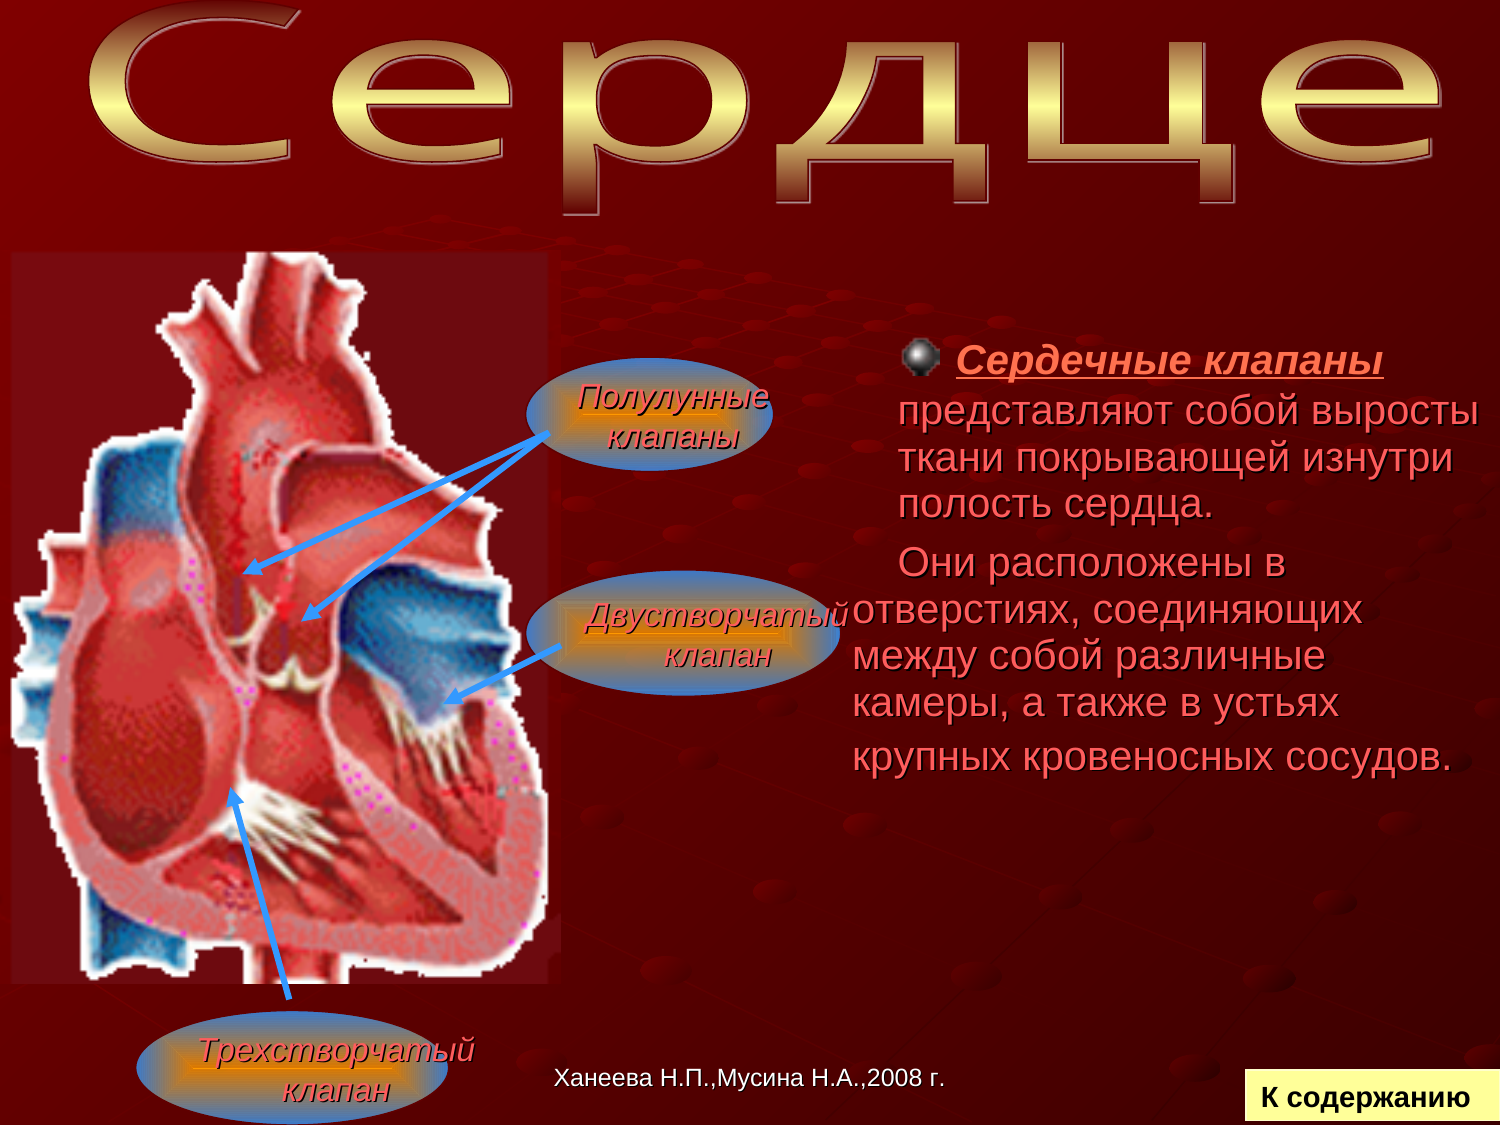

Сердце
# Сердечные клапаны представляют собой выросты ткани покрывающей изнутри полость сердца.
Они расположены в отверстиях, соединяющих между собой различные камеры, а также в устьях крупных кровеносных сосудов.
Полулунные
клапаны
Двустворчатый
клапан
Трехстворчатый
клапан
Ханеева Н.П.,Мусина Н.А.,2008 г.
К содержанию